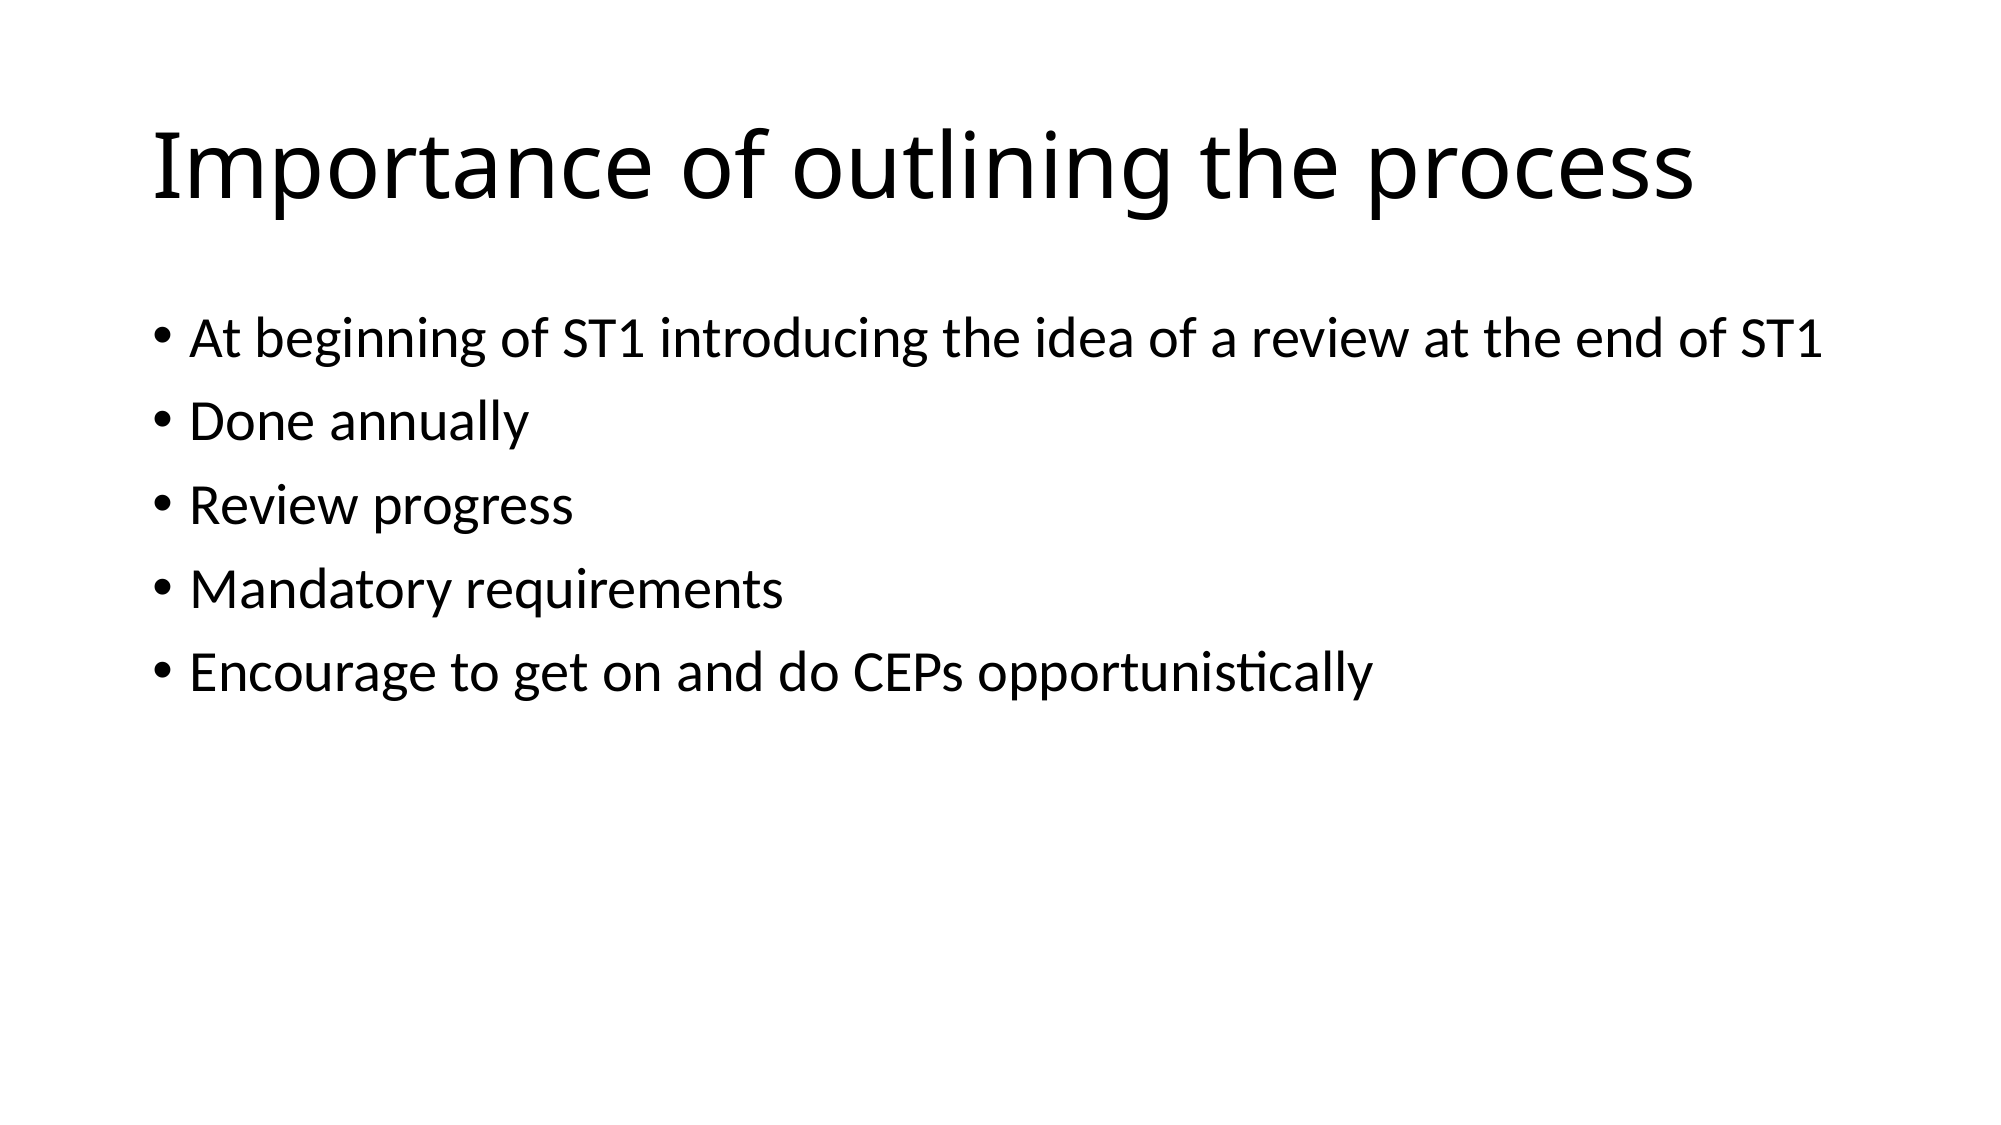

# Importance of outlining the process
At beginning of ST1 introducing the idea of a review at the end of ST1
Done annually
Review progress
Mandatory requirements
Encourage to get on and do CEPs opportunistically